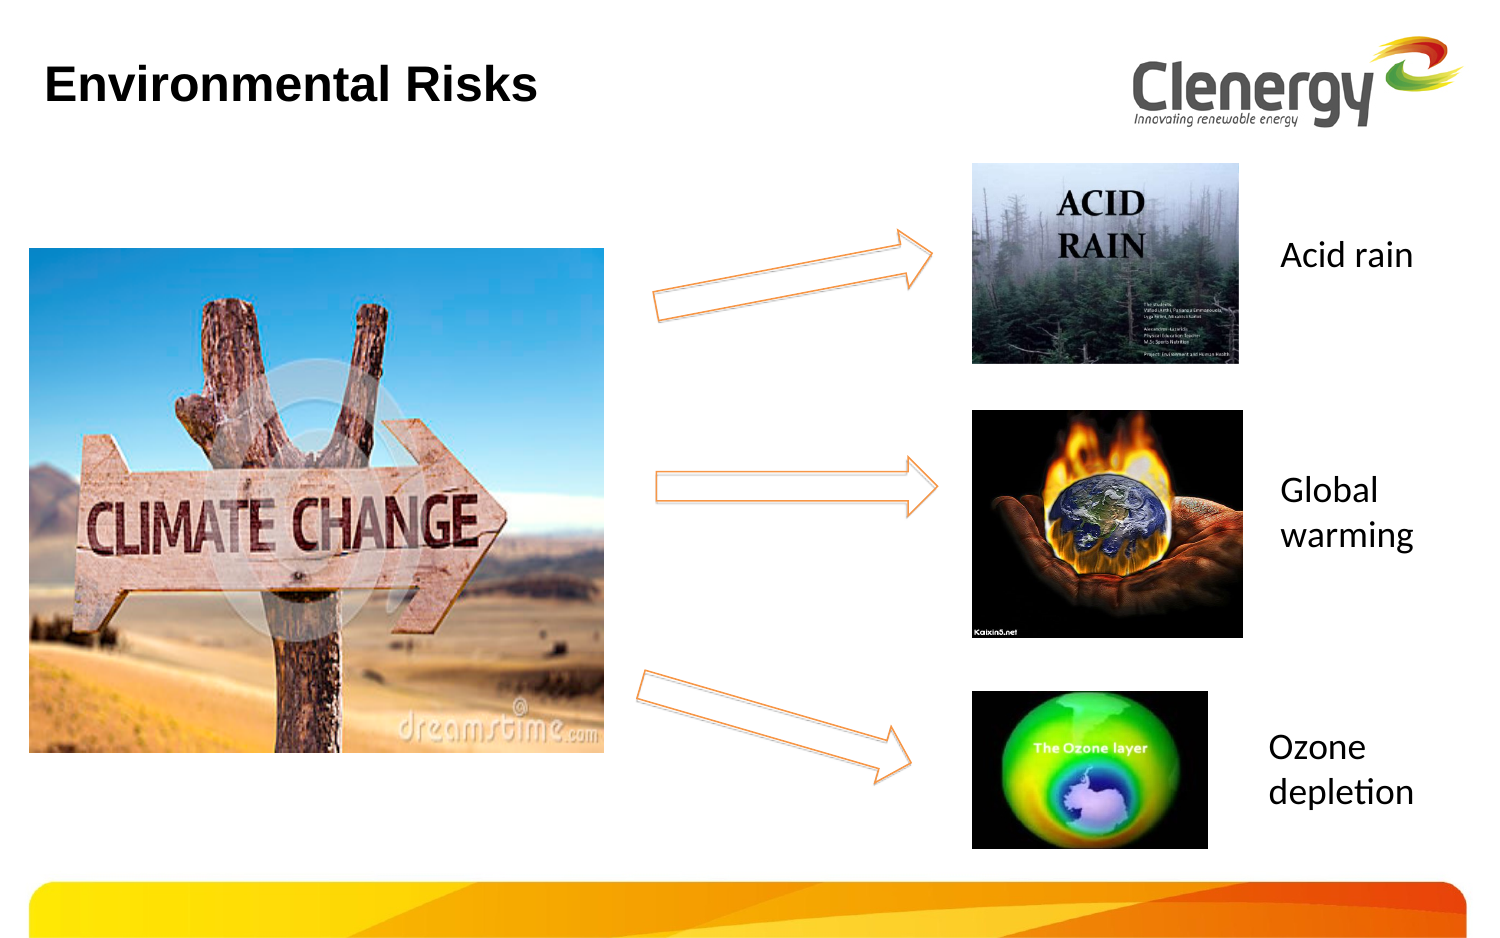

Environmental Risks
Acid rain
Global warming
Ozone depletion